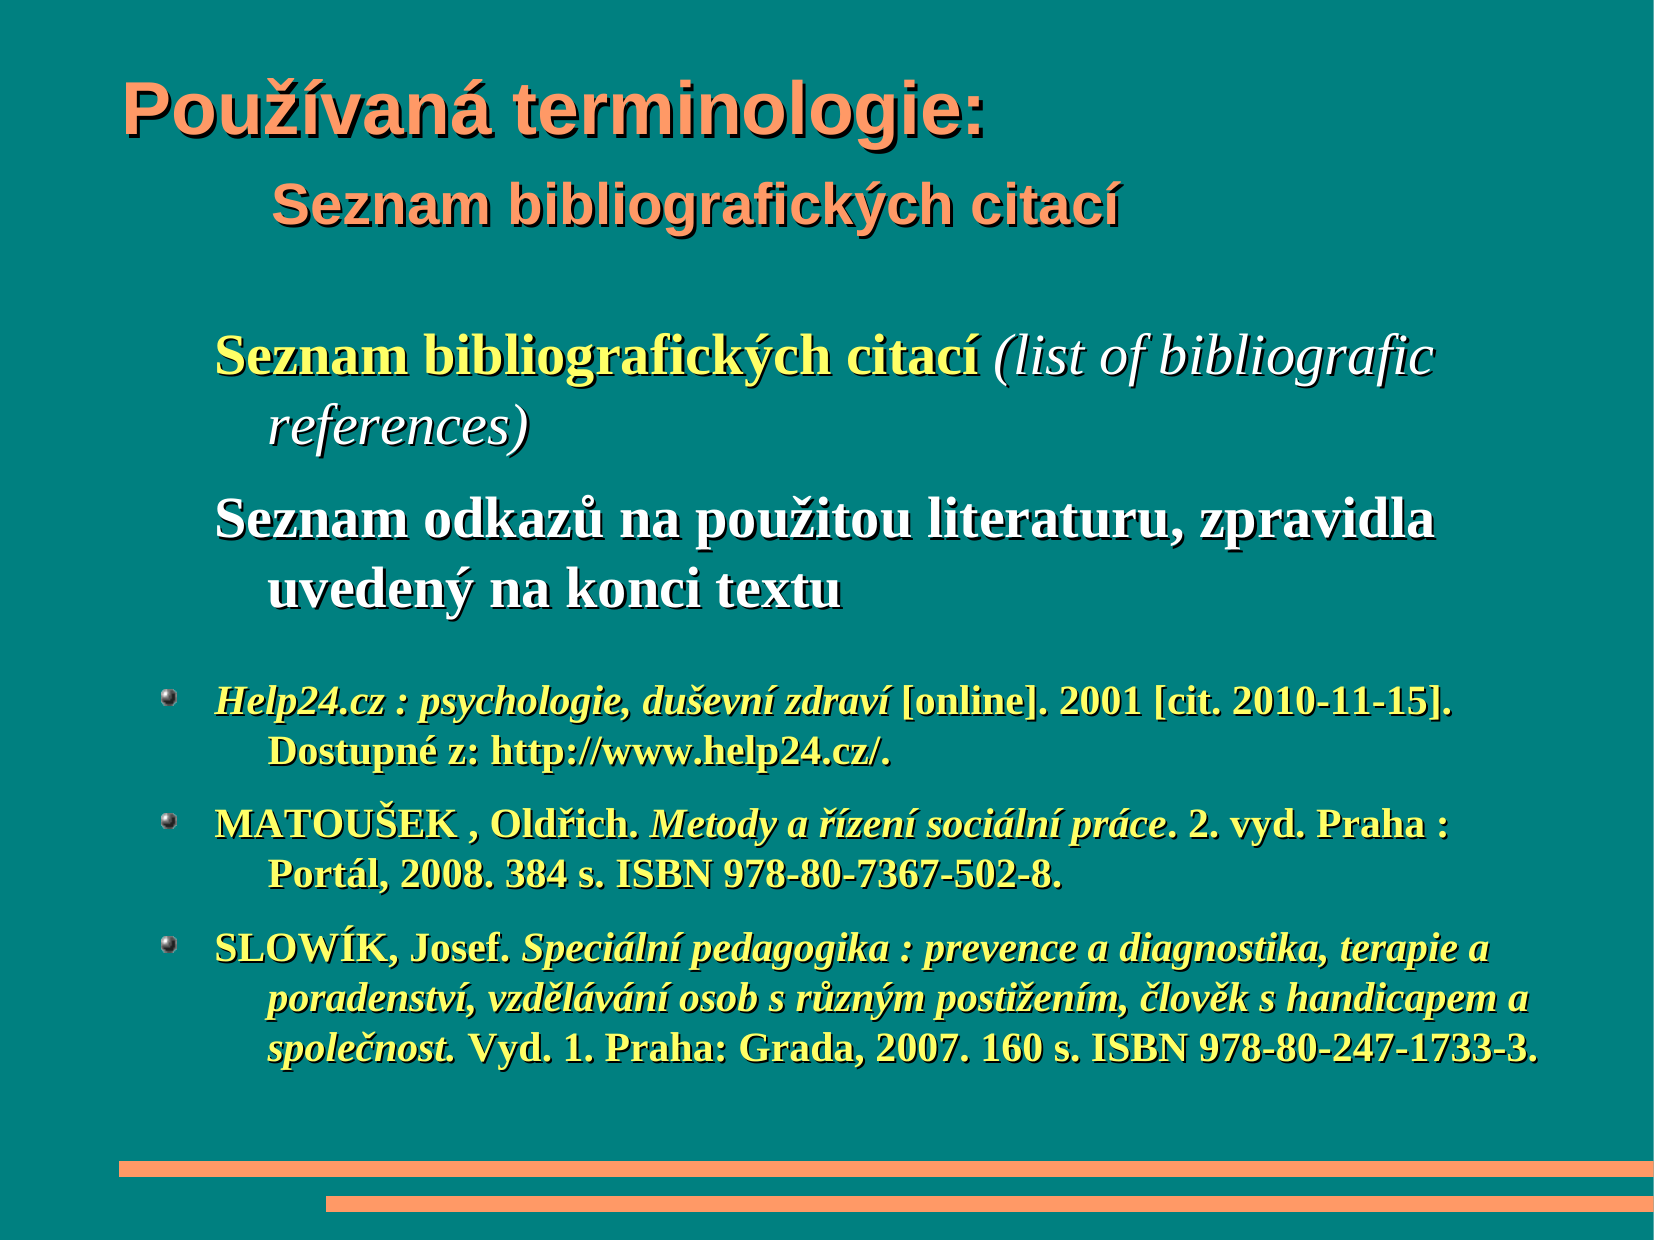

# Používaná terminologie: Seznam bibliografických citací
Seznam bibliografických citací (list of bibliografic references)
Seznam odkazů na použitou literaturu, zpravidla uvedený na konci textu
Help24.cz : psychologie, duševní zdraví [online]. 2001 [cit. 2010-11-15]. Dostupné z: http://www.help24.cz/.
MATOUŠEK , Oldřich. Metody a řízení sociální práce. 2. vyd. Praha : Portál, 2008. 384 s. ISBN 978-80-7367-502-8.
SLOWÍK, Josef. Speciální pedagogika : prevence a diagnostika, terapie a poradenství, vzdělávání osob s různým postižením, člověk s handicapem a společnost. Vyd. 1. Praha: Grada, 2007. 160 s. ISBN 978-80-247-1733-3.